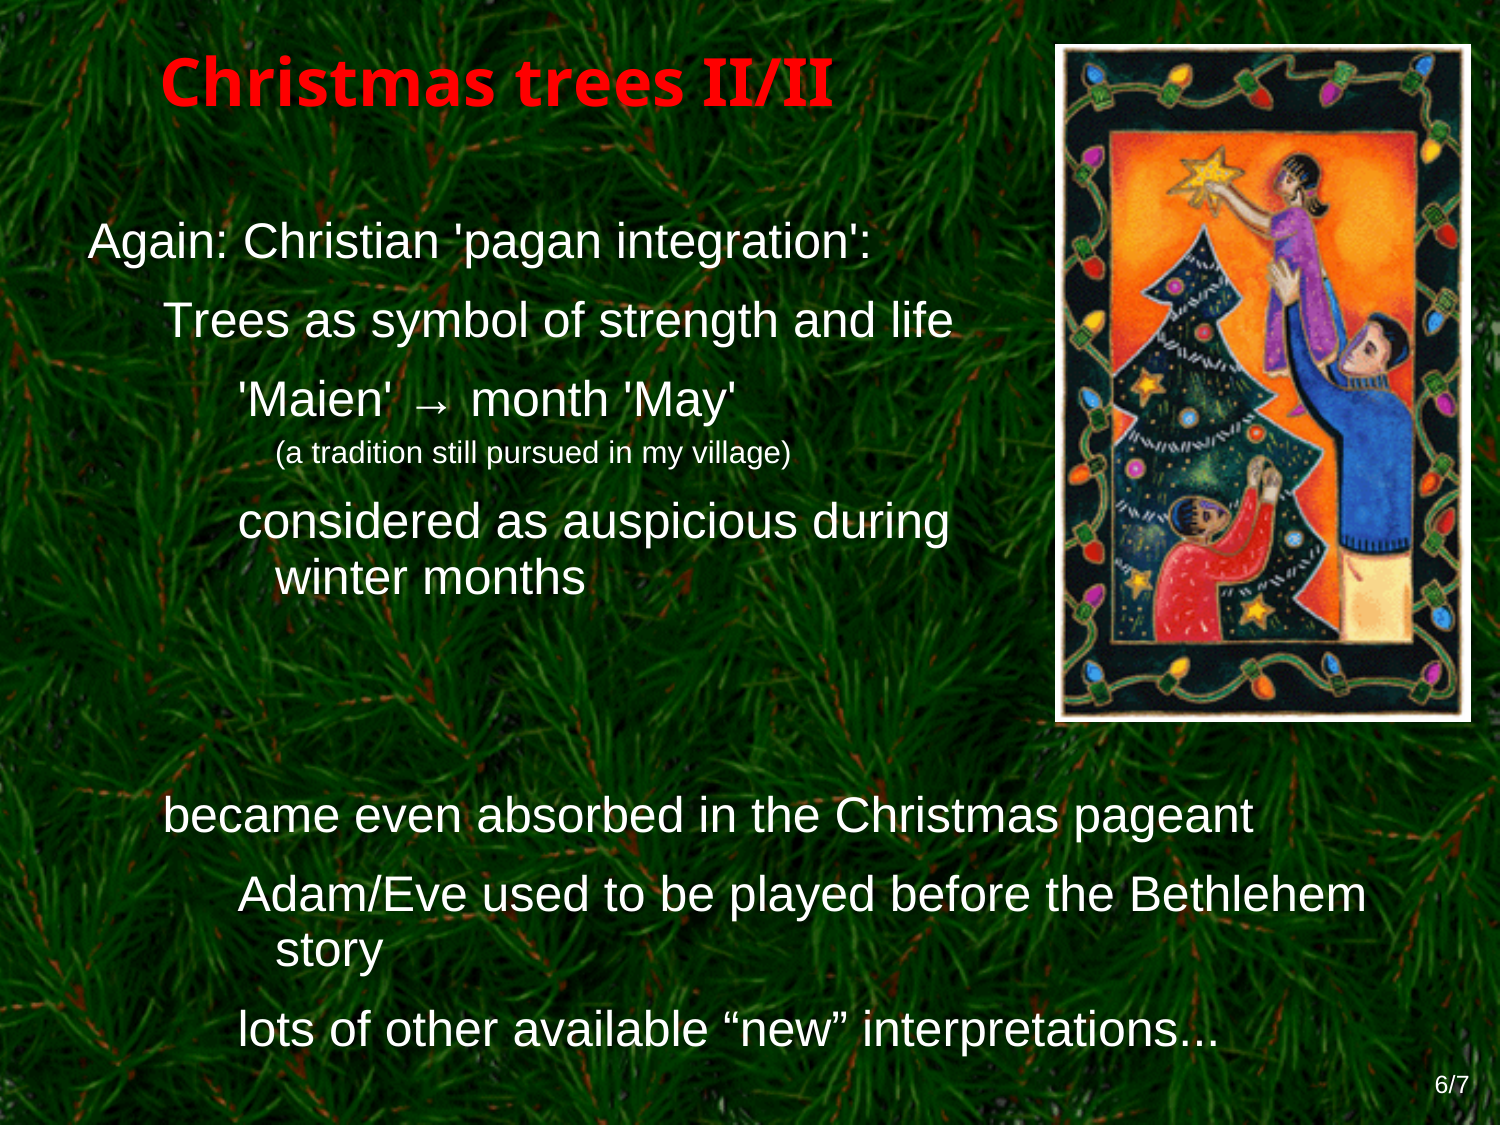

# Christmas trees II/II
Again: Christian 'pagan integration':
Trees as symbol of strength and life
'Maien' → month 'May' 				 (a tradition still pursued in my village)
considered as auspicious during 		 cold winter months
became even absorbed in the Christmas pageant
Adam/Eve used to be played before the Bethlehem story
lots of other available “new” interpretations...